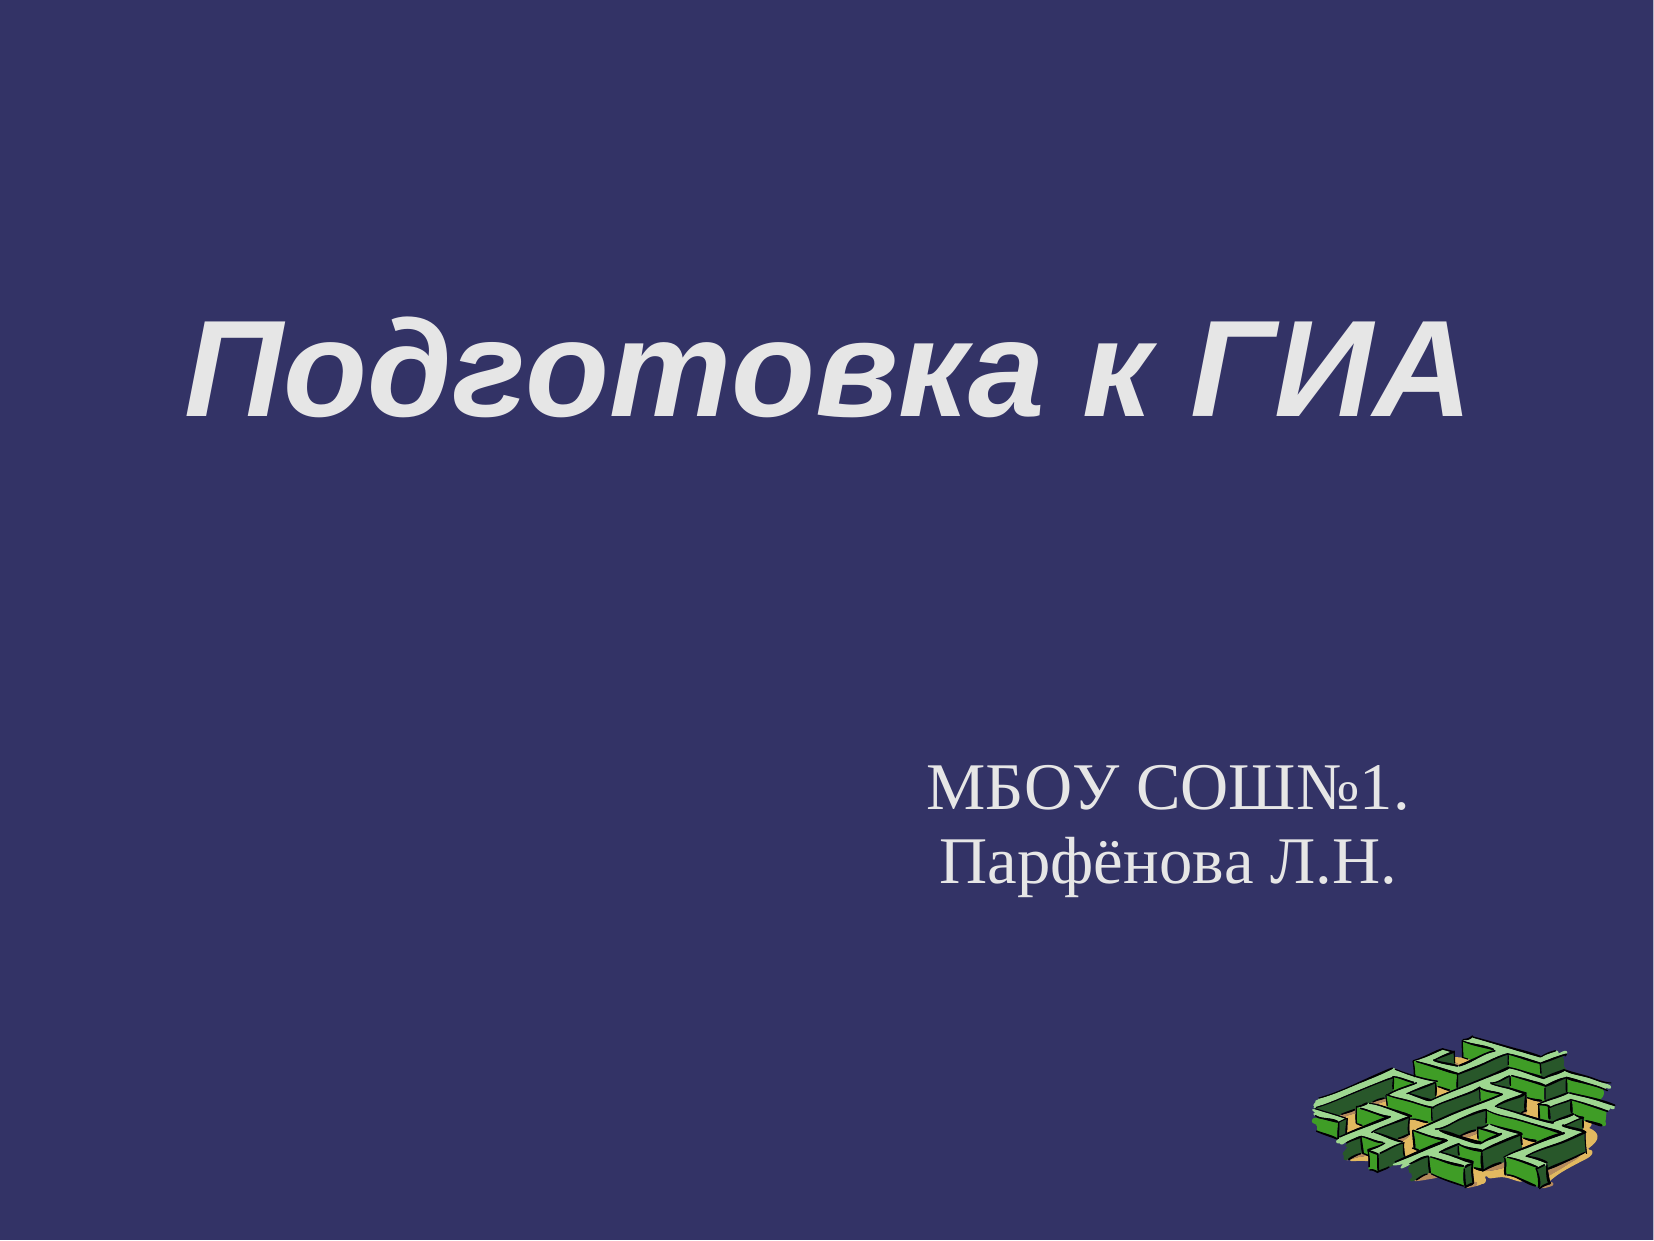

# Подготовка к ГИА
МБОУ СОШ№1.
Парфёнова Л.Н.